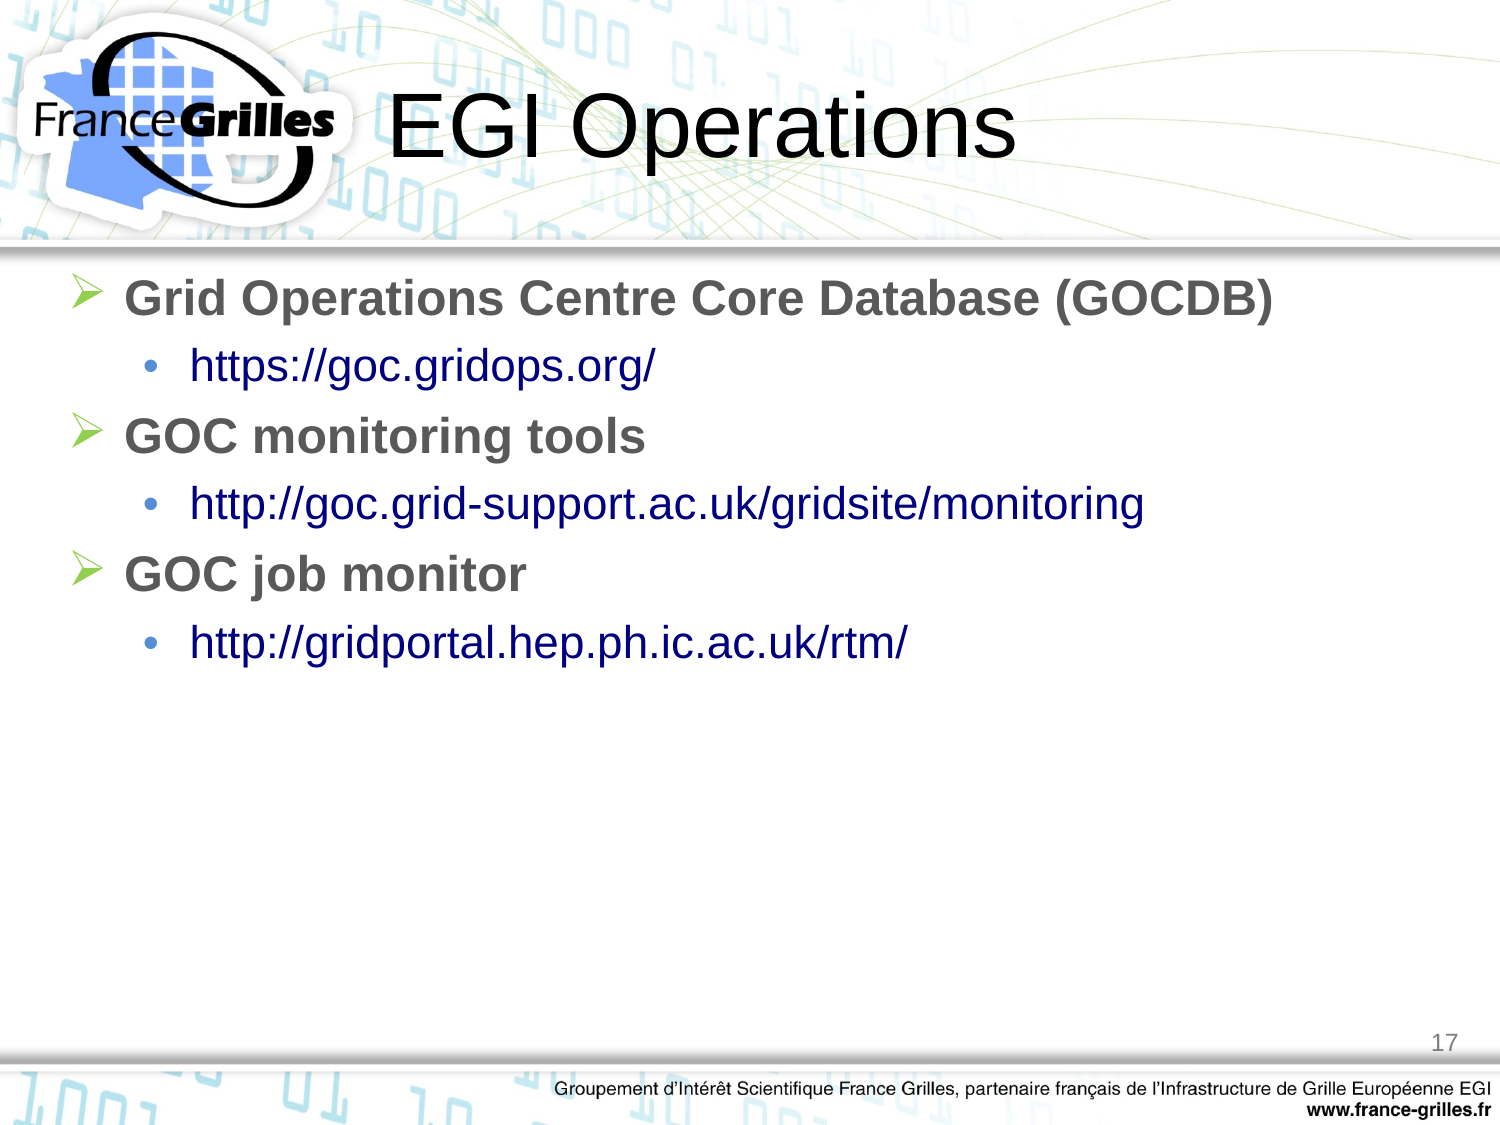

# EGI Operations
Grid Operations Centre Core Database (GOCDB)
https://goc.gridops.org/
GOC monitoring tools
http://goc.grid-support.ac.uk/gridsite/monitoring
GOC job monitor
http://gridportal.hep.ph.ic.ac.uk/rtm/
17